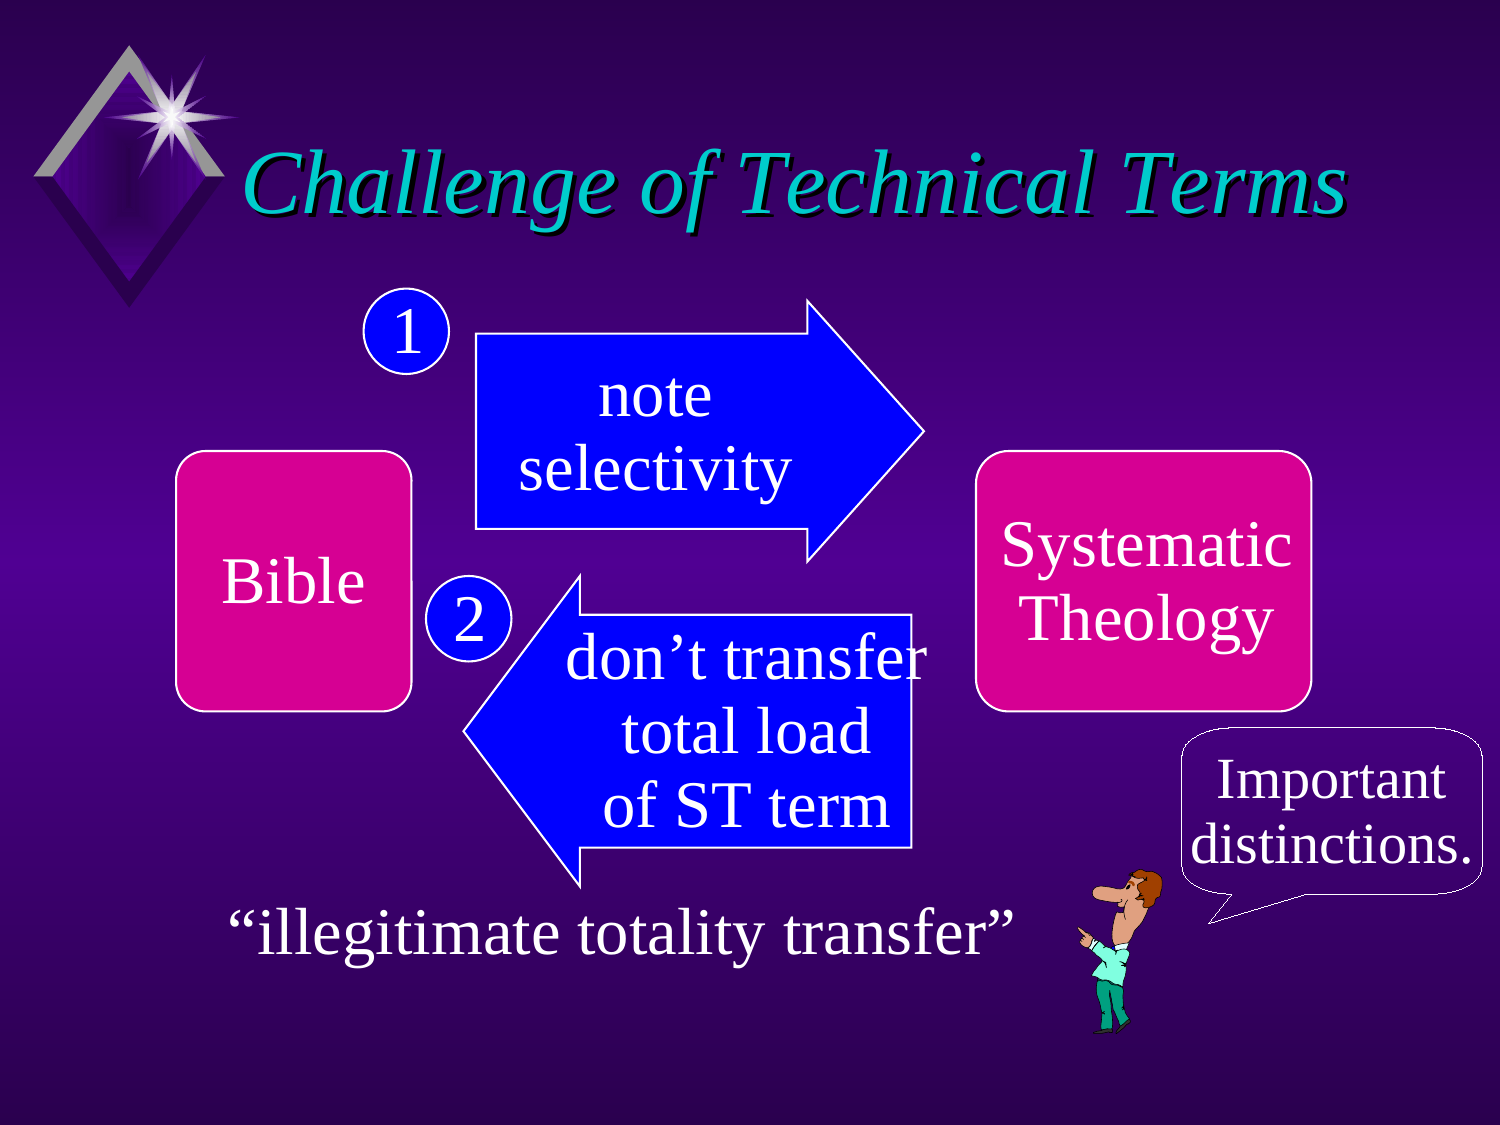

# Challenge of Technical Terms
1
note
selectivity
Bible
Systematic
Theology
2
don’t transfer
total load
of ST term
“illegitimate totality transfer”
Important
distinctions.